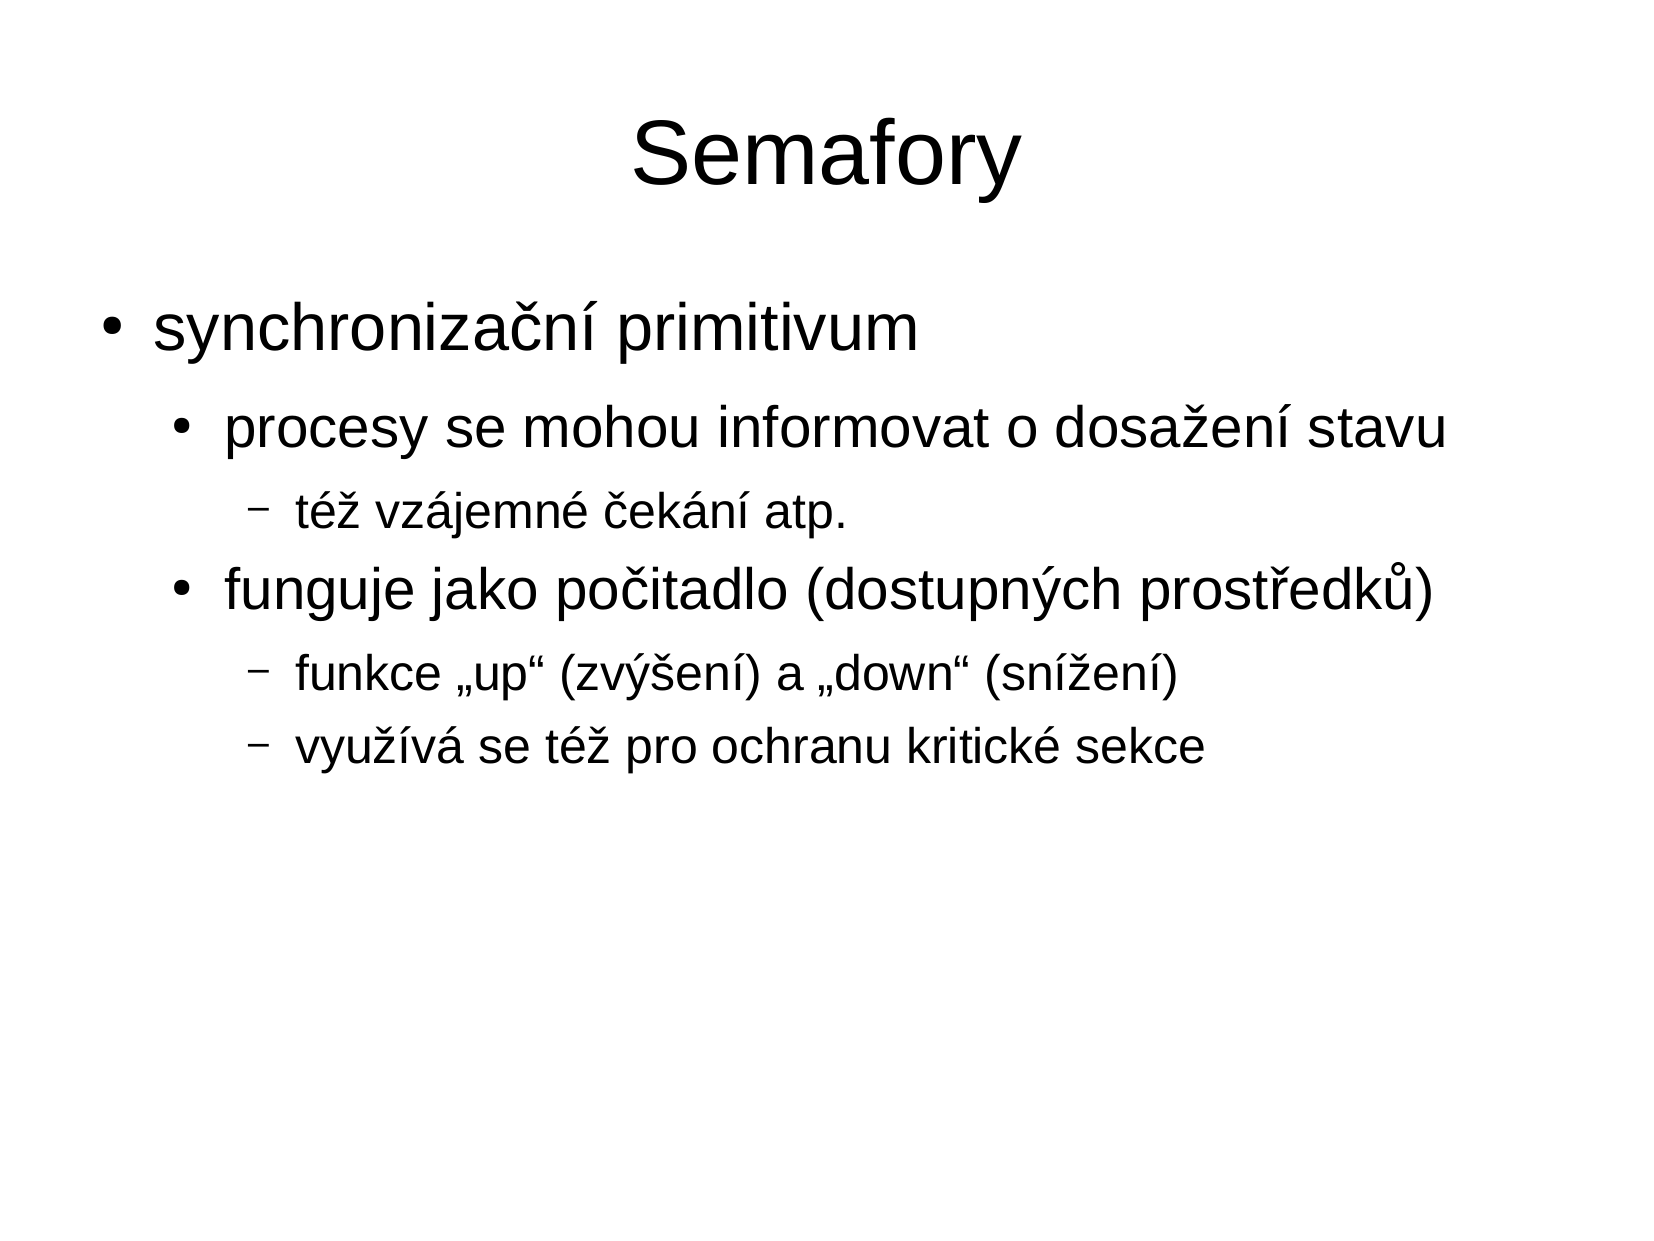

# Semafory
synchronizační primitivum
procesy se mohou informovat o dosažení stavu
též vzájemné čekání atp.
funguje jako počitadlo (dostupných prostředků)
funkce „up“ (zvýšení) a „down“ (snížení)
využívá se též pro ochranu kritické sekce